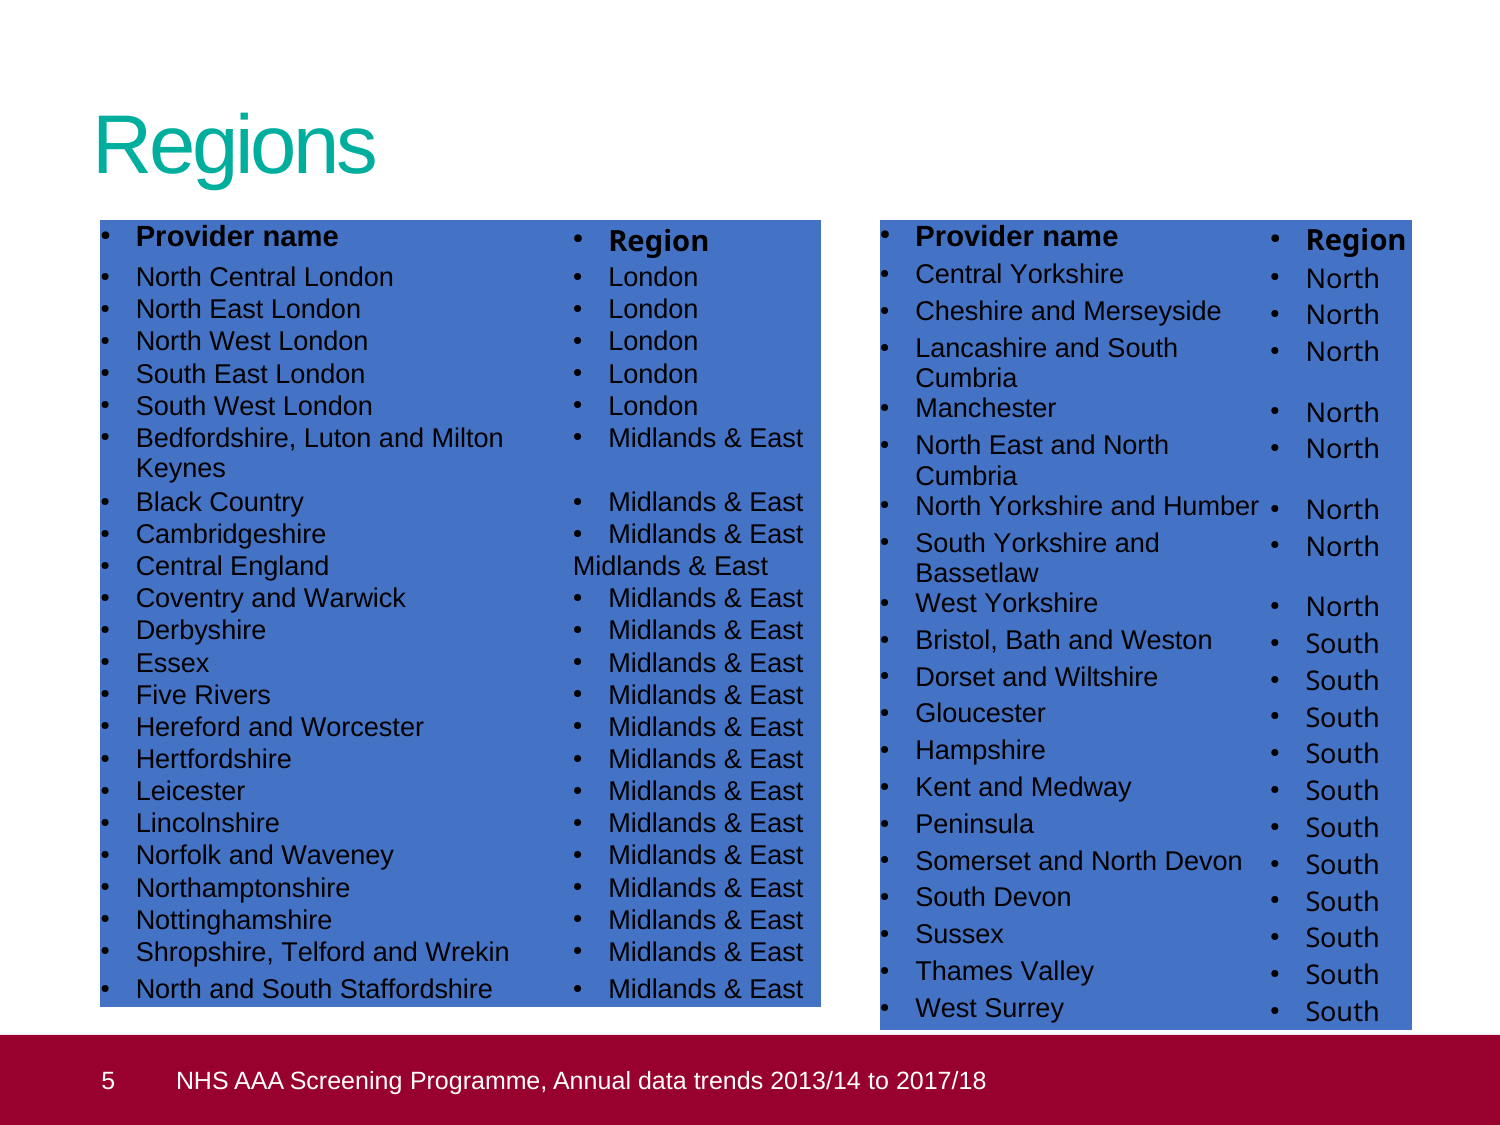

# Regions
| Provider name | Region |
| --- | --- |
| Central Yorkshire | North |
| Cheshire and Merseyside | North |
| Lancashire and South Cumbria | North |
| Manchester | North |
| North East and North Cumbria | North |
| North Yorkshire and Humber | North |
| South Yorkshire and Bassetlaw | North |
| West Yorkshire | North |
| Bristol, Bath and Weston | South |
| Dorset and Wiltshire | South |
| Gloucester | South |
| Hampshire | South |
| Kent and Medway | South |
| Peninsula | South |
| Somerset and North Devon | South |
| South Devon | South |
| Sussex | South |
| Thames Valley | South |
| West Surrey | South |
| Provider name | Region |
| --- | --- |
| North Central London | London |
| North East London | London |
| North West London | London |
| South East London | London |
| South West London | London |
| Bedfordshire, Luton and Milton Keynes | Midlands & East |
| Black Country | Midlands & East |
| Cambridgeshire | Midlands & East |
| Central England | Midlands & East |
| Coventry and Warwick | Midlands & East |
| Derbyshire | Midlands & East |
| Essex | Midlands & East |
| Five Rivers | Midlands & East |
| Hereford and Worcester | Midlands & East |
| Hertfordshire | Midlands & East |
| Leicester | Midlands & East |
| Lincolnshire | Midlands & East |
| Norfolk and Waveney | Midlands & East |
| Northamptonshire | Midlands & East |
| Nottinghamshire | Midlands & East |
| Shropshire, Telford and Wrekin | Midlands & East |
| North and South Staffordshire | Midlands & East |
NHS AAA Screening Programme, Annual data trends 2013/14 to 2017/18